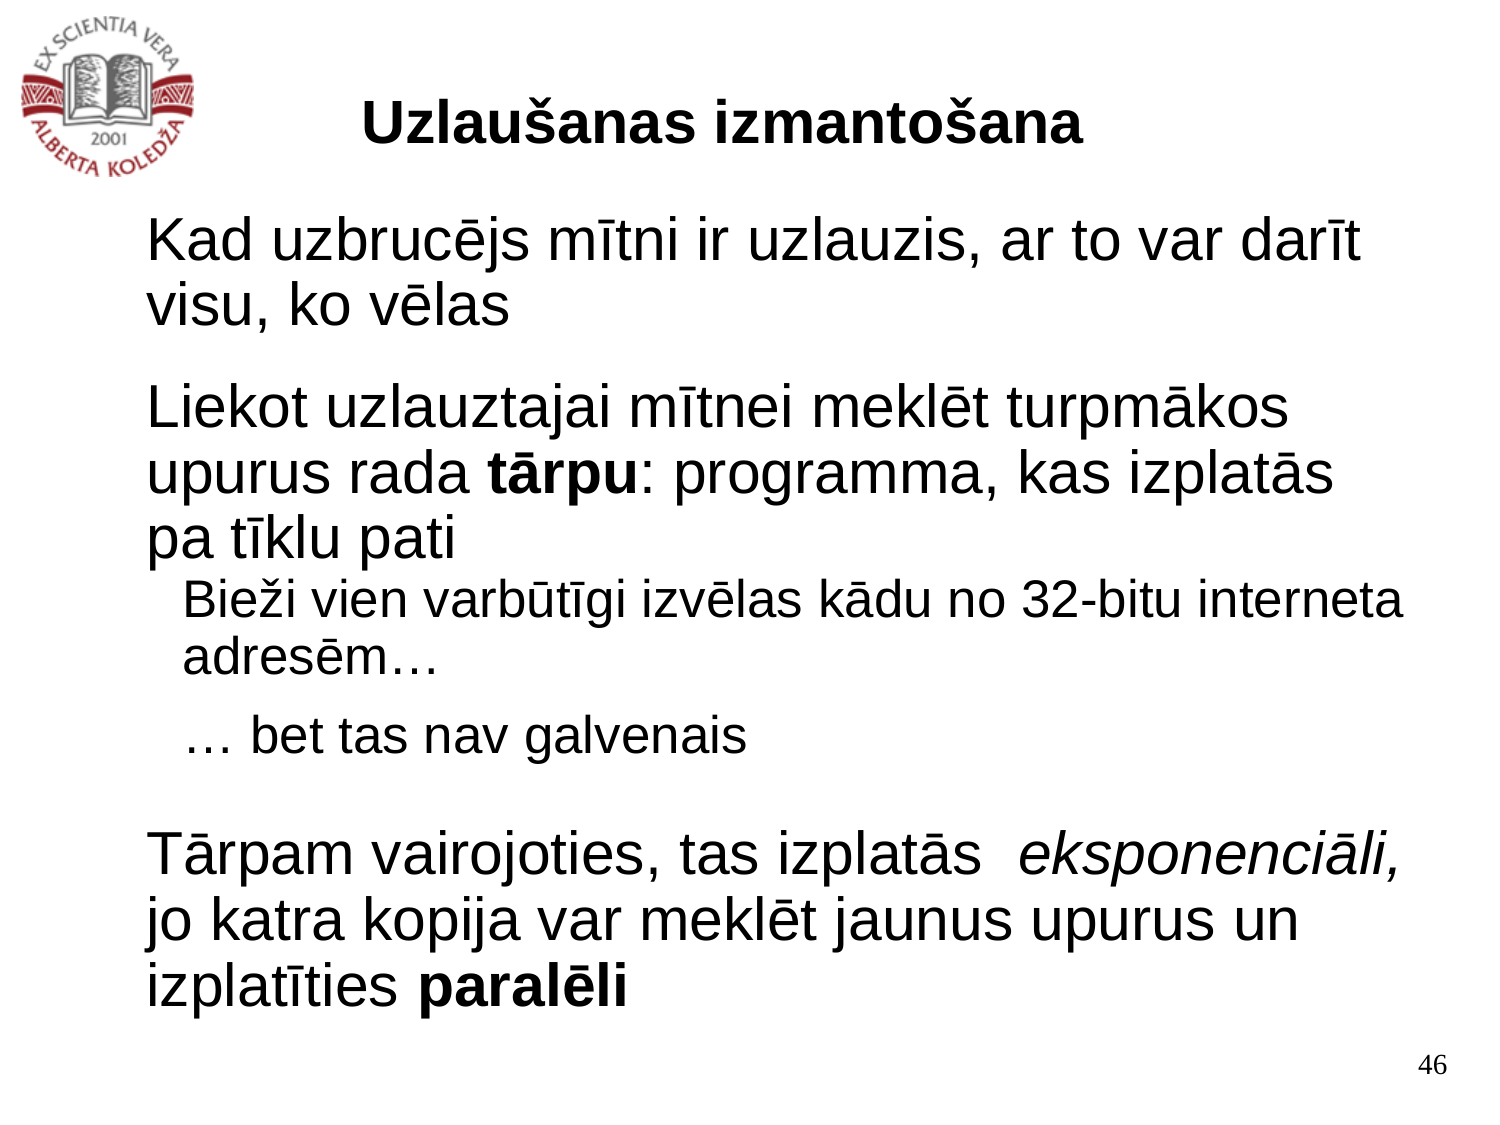

# Uzlaušanas izmantošana
Kad uzbrucējs mītni ir uzlauzis, ar to var darīt visu, ko vēlas
Liekot uzlauztajai mītnei meklēt turpmākos upurus rada tārpu: programma, kas izplatās pa tīklu pati
Bieži vien varbūtīgi izvēlas kādu no 32-bitu interneta adresēm…
… bet tas nav galvenais
Tārpam vairojoties, tas izplatās eksponenciāli, jo katra kopija var meklēt jaunus upurus un izplatīties paralēli